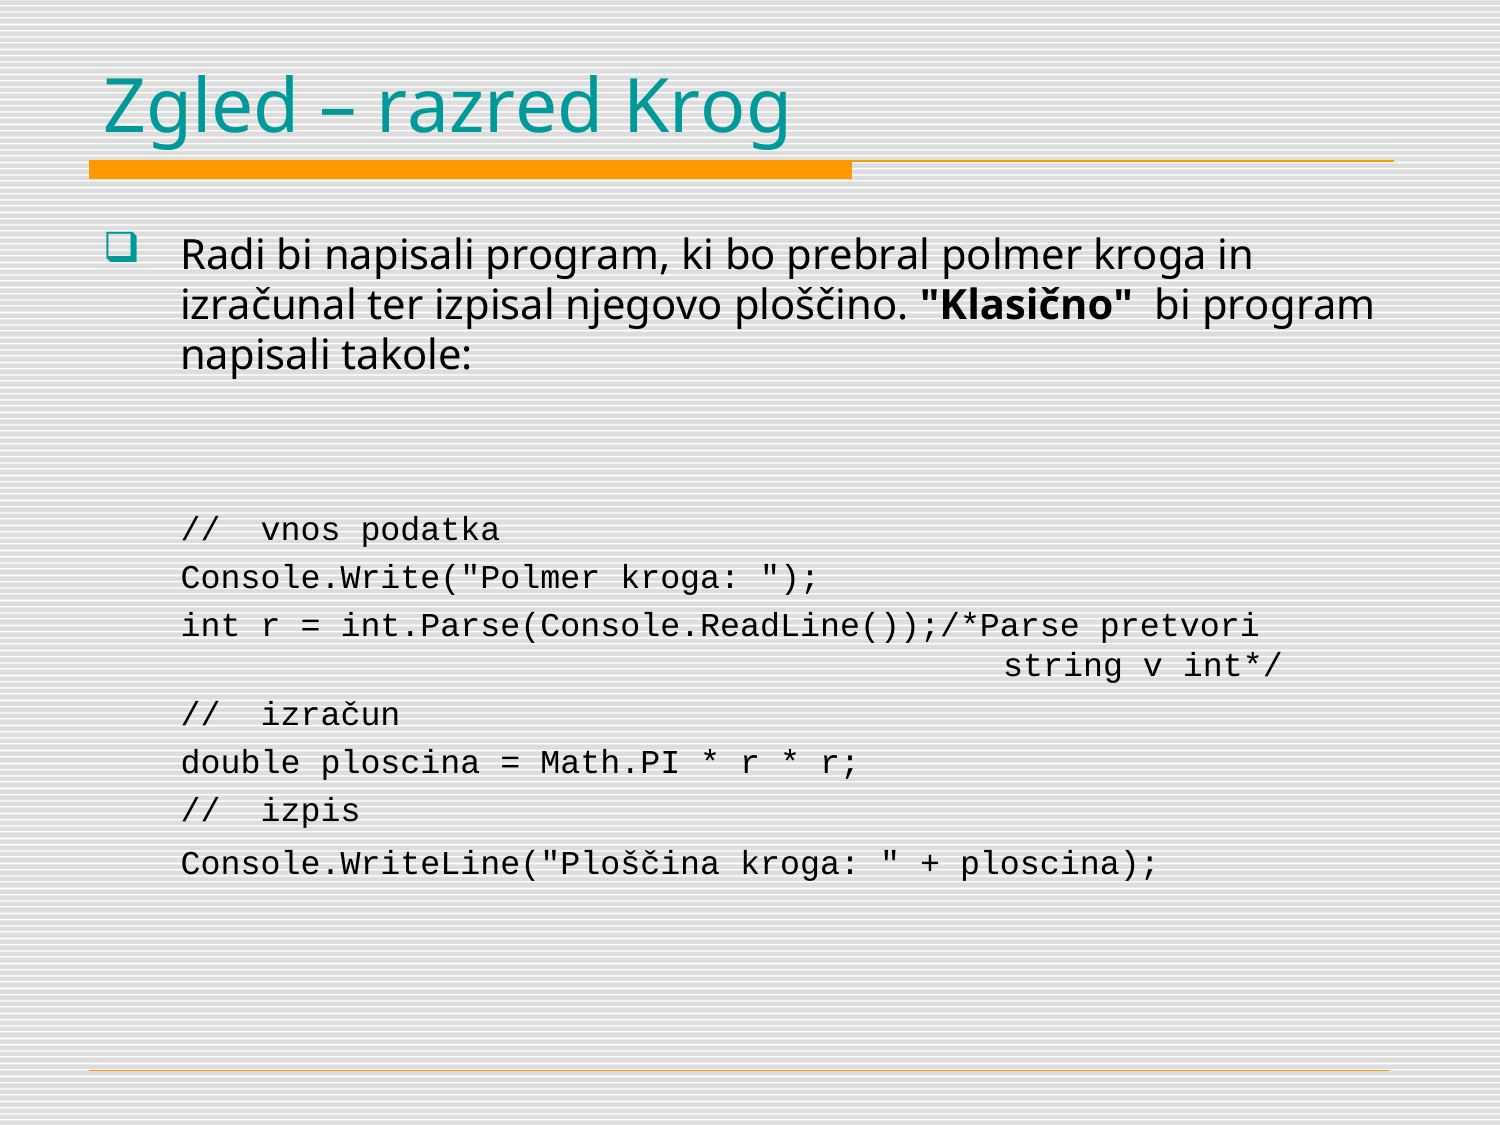

# Zgled – razred Krog
Radi bi napisali program, ki bo prebral polmer kroga in izračunal ter izpisal njegovo ploščino. "Klasično" bi program napisali takole:
// vnos podatka
Console.Write("Polmer kroga: ");
int r = int.Parse(Console.ReadLine());/*Parse pretvori 							string v int*/
// izračun
double ploscina = Math.PI * r * r;
// izpis
Console.WriteLine("Ploščina kroga: " + ploscina);